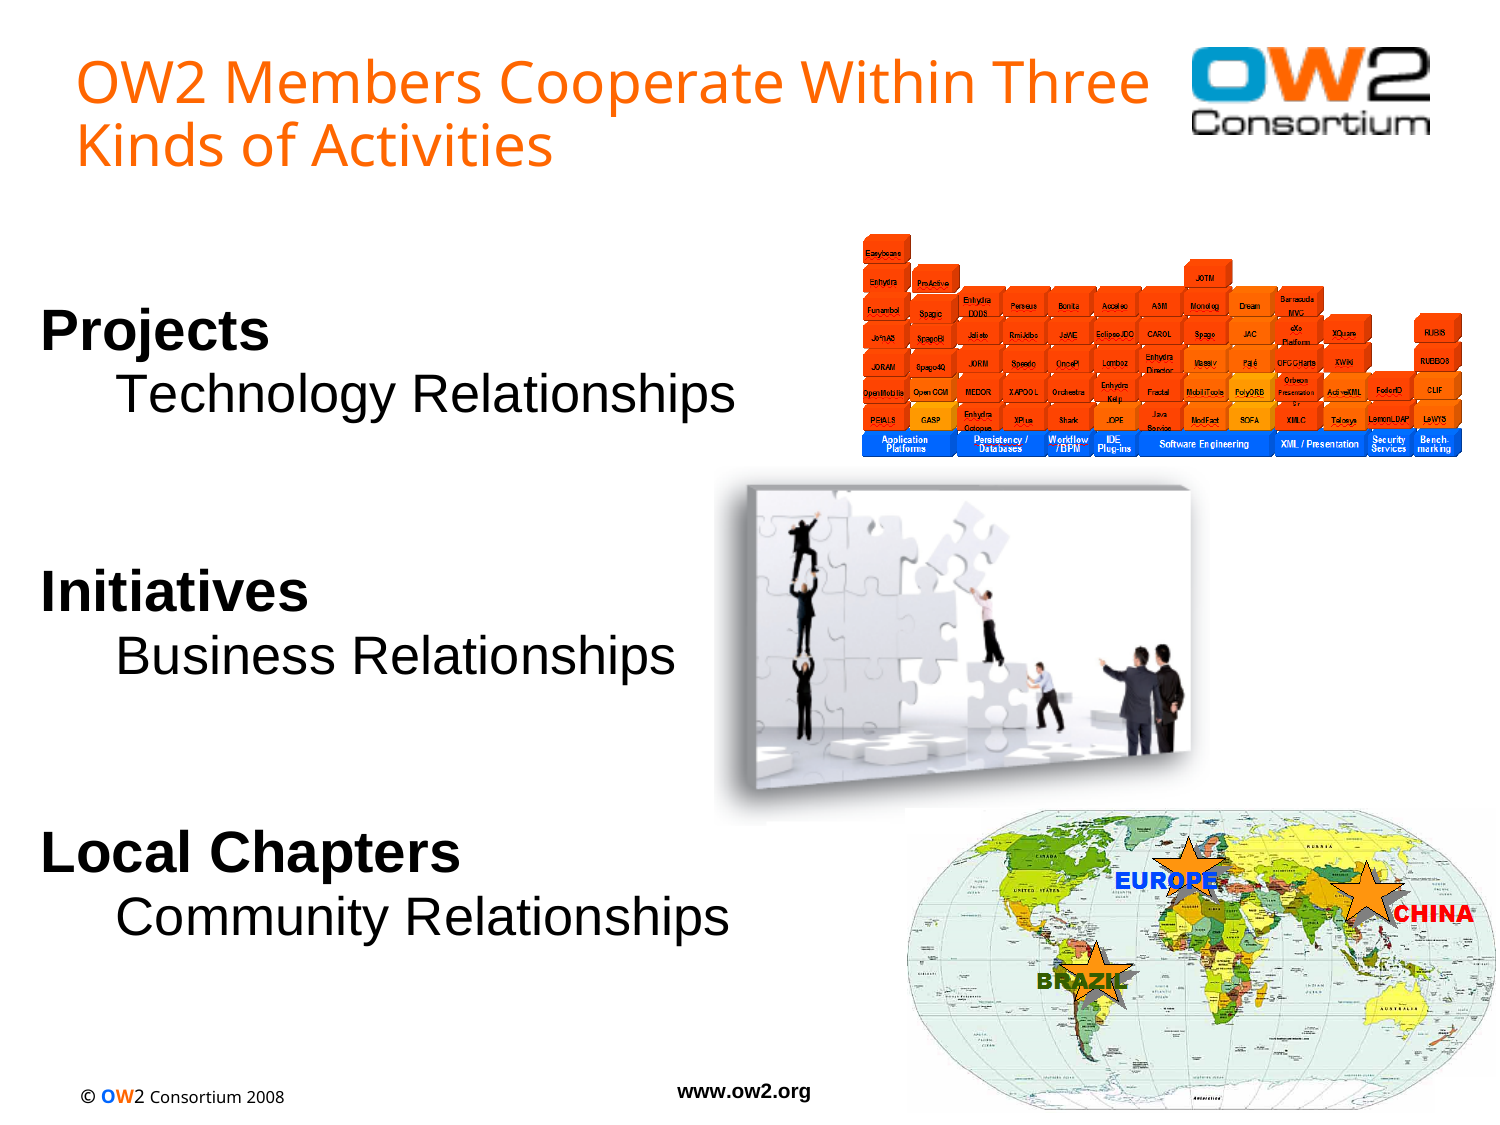

# OW2 Members Cooperate Within Three Kinds of Activities
Projects
Technology Relationships
Initiatives
Business Relationships
Local Chapters
Community Relationships
8